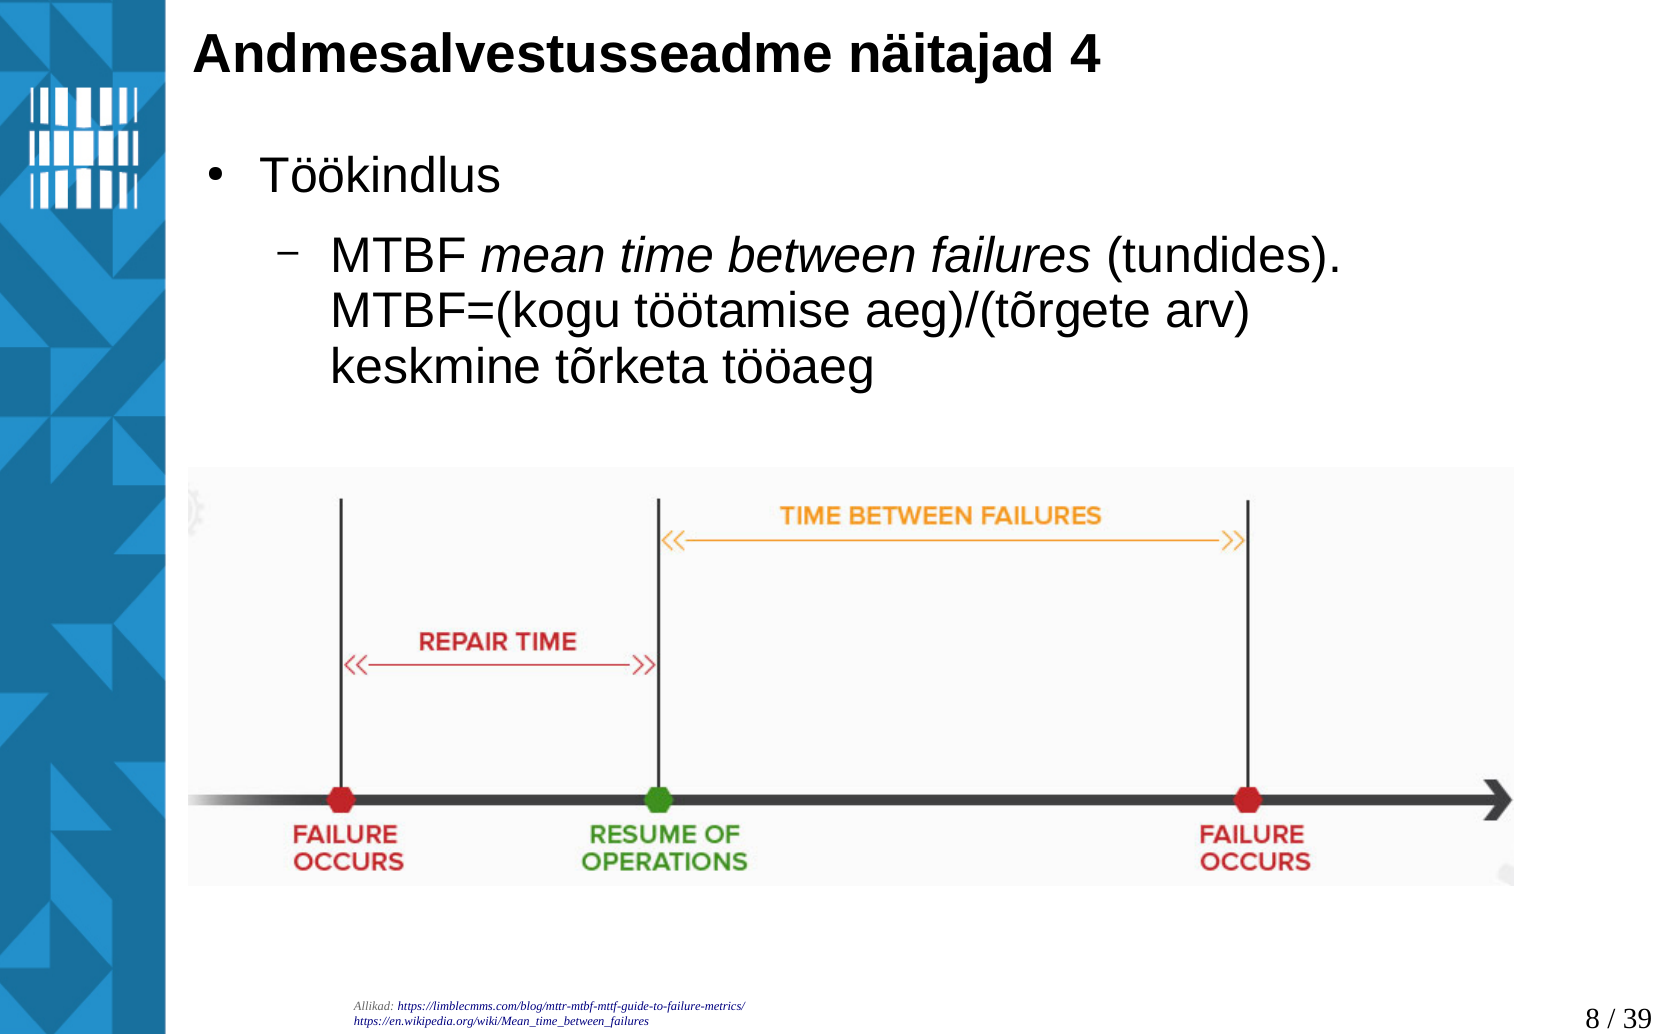

# Andmesalvestusseadme näitajad 4
Töökindlus
MTBF mean time between failures (tundides). MTBF=(kogu töötamise aeg)/(tõrgete arv)
keskmine tõrketa tööaeg
Allikad: https://limblecmms.com/blog/mttr-mtbf-mttf-guide-to-failure-metrics/
https://en.wikipedia.org/wiki/Mean_time_between_failures
8